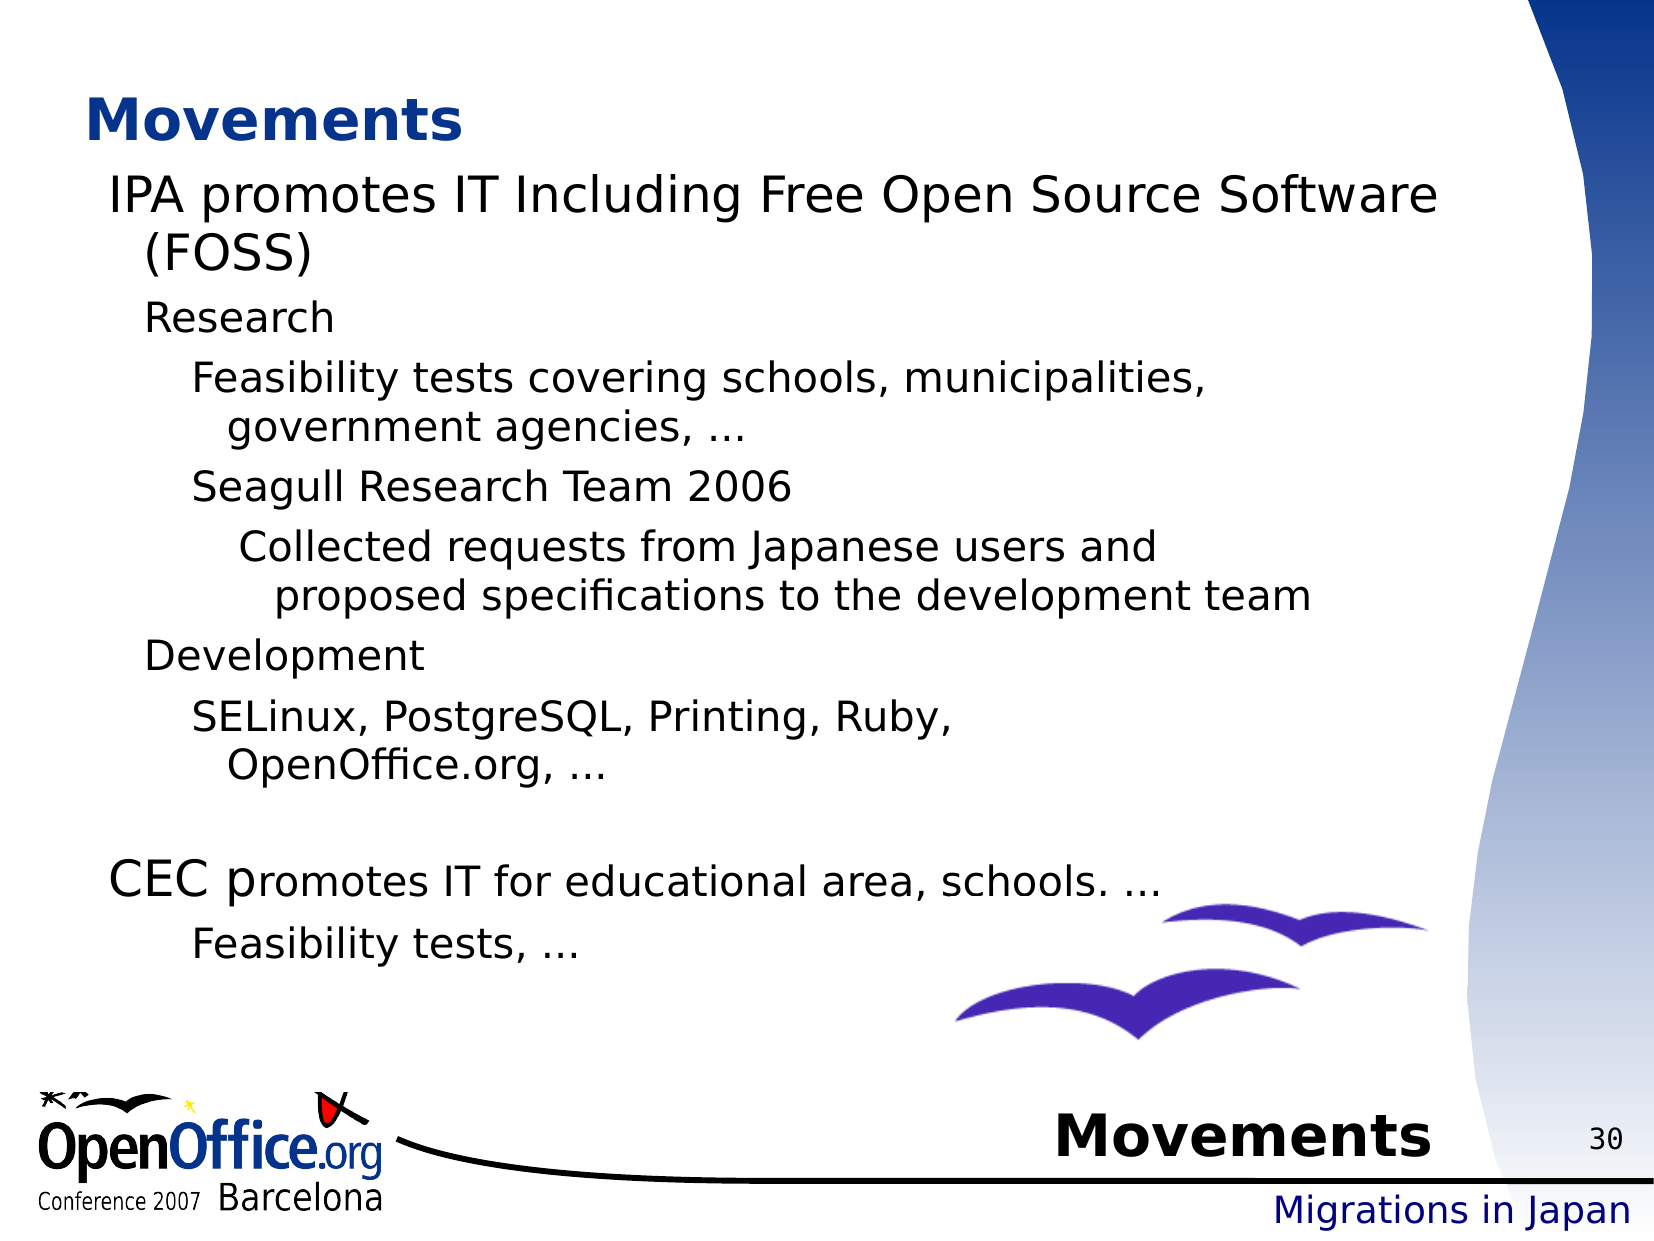

Movements
IPA promotes IT Including Free Open Source Software (FOSS)
Research
Feasibility tests covering schools, municipalities, government agencies, ...
Seagull Research Team 2006
Collected requests from Japanese users and
proposed specifications to the development team
Development
SELinux, PostgreSQL, Printing, Ruby,
OpenOffice.org, ...
CEC promotes IT for educational area, schools, ...
Feasibility tests, ...
# Movements
30